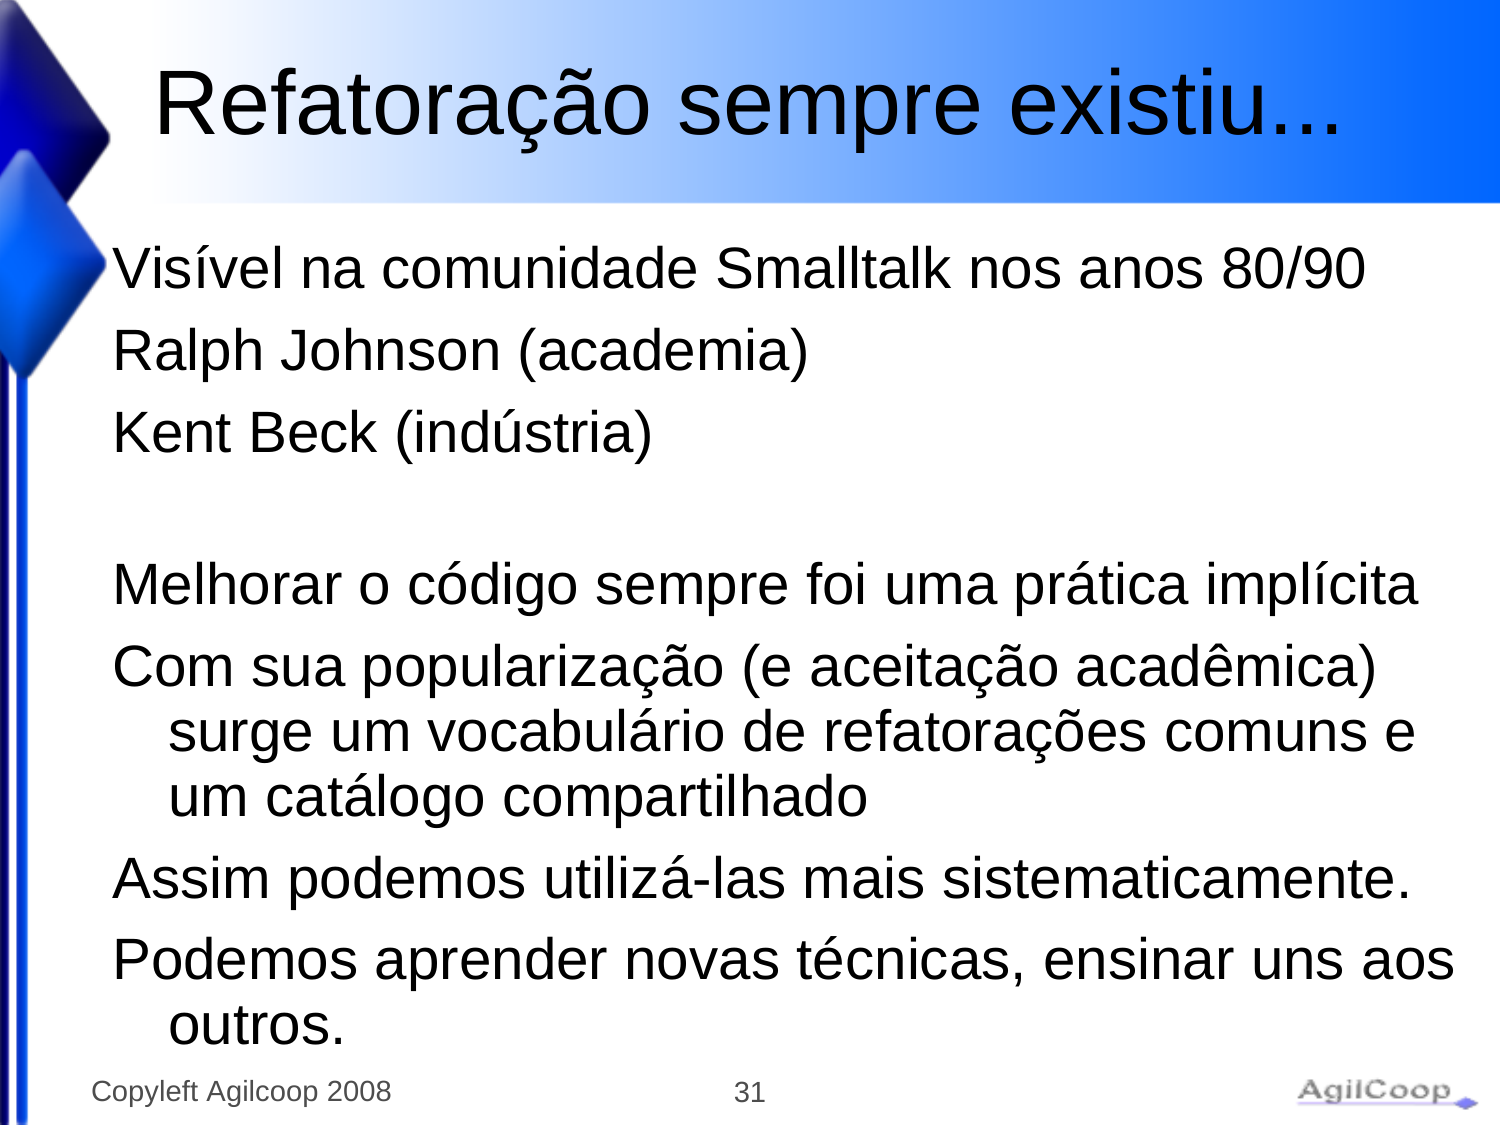

# Refatoração sempre existiu...
Visível na comunidade Smalltalk nos anos 80/90
Ralph Johnson (academia)
Kent Beck (indústria)
Melhorar o código sempre foi uma prática implícita
Com sua popularização (e aceitação acadêmica) surge um vocabulário de refatorações comuns e um catálogo compartilhado
Assim podemos utilizá-las mais sistematicamente.
Podemos aprender novas técnicas, ensinar uns aos outros.
copyleft agilcoop 2007
31